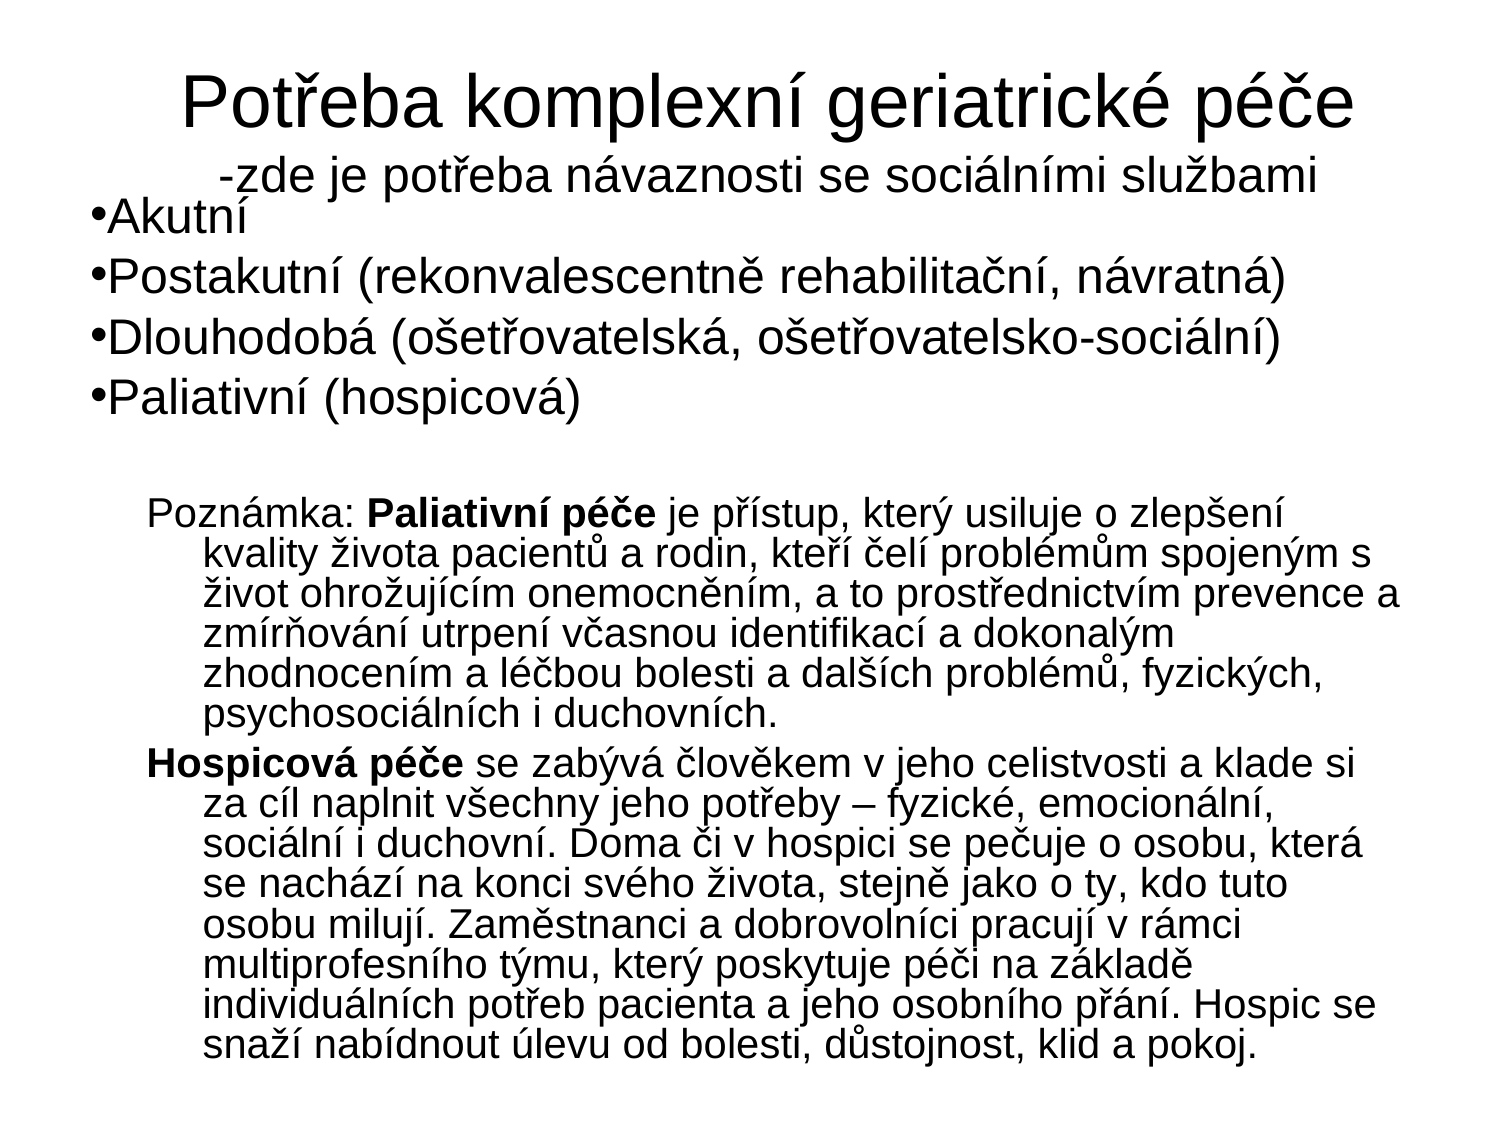

# Potřeba komplexní geriatrické péče -zde je potřeba návaznosti se sociálními službami
Akutní
Postakutní (rekonvalescentně rehabilitační, návratná)
Dlouhodobá (ošetřovatelská, ošetřovatelsko-sociální)
Paliativní (hospicová)
Poznámka: Paliativní péče je přístup, který usiluje o zlepšení kvality života pacientů a rodin, kteří čelí problémům spojeným s život ohrožujícím onemocněním, a to prostřednictvím prevence a zmírňování utrpení včasnou identifikací a dokonalým zhodnocením a léčbou bolesti a dalších problémů, fyzických, psychosociálních i duchovních.
Hospicová péče se zabývá člověkem v jeho celistvosti a klade si za cíl naplnit všechny jeho potřeby – fyzické, emocionální, sociální i duchovní. Doma či v hospici se pečuje o osobu, která se nachází na konci svého života, stejně jako o ty, kdo tuto osobu milují. Zaměstnanci a dobrovolníci pracují v rámci multiprofesního týmu, který poskytuje péči na základě individuálních potřeb pacienta a jeho osobního přání. Hospic se snaží nabídnout úlevu od bolesti, důstojnost, klid a pokoj.